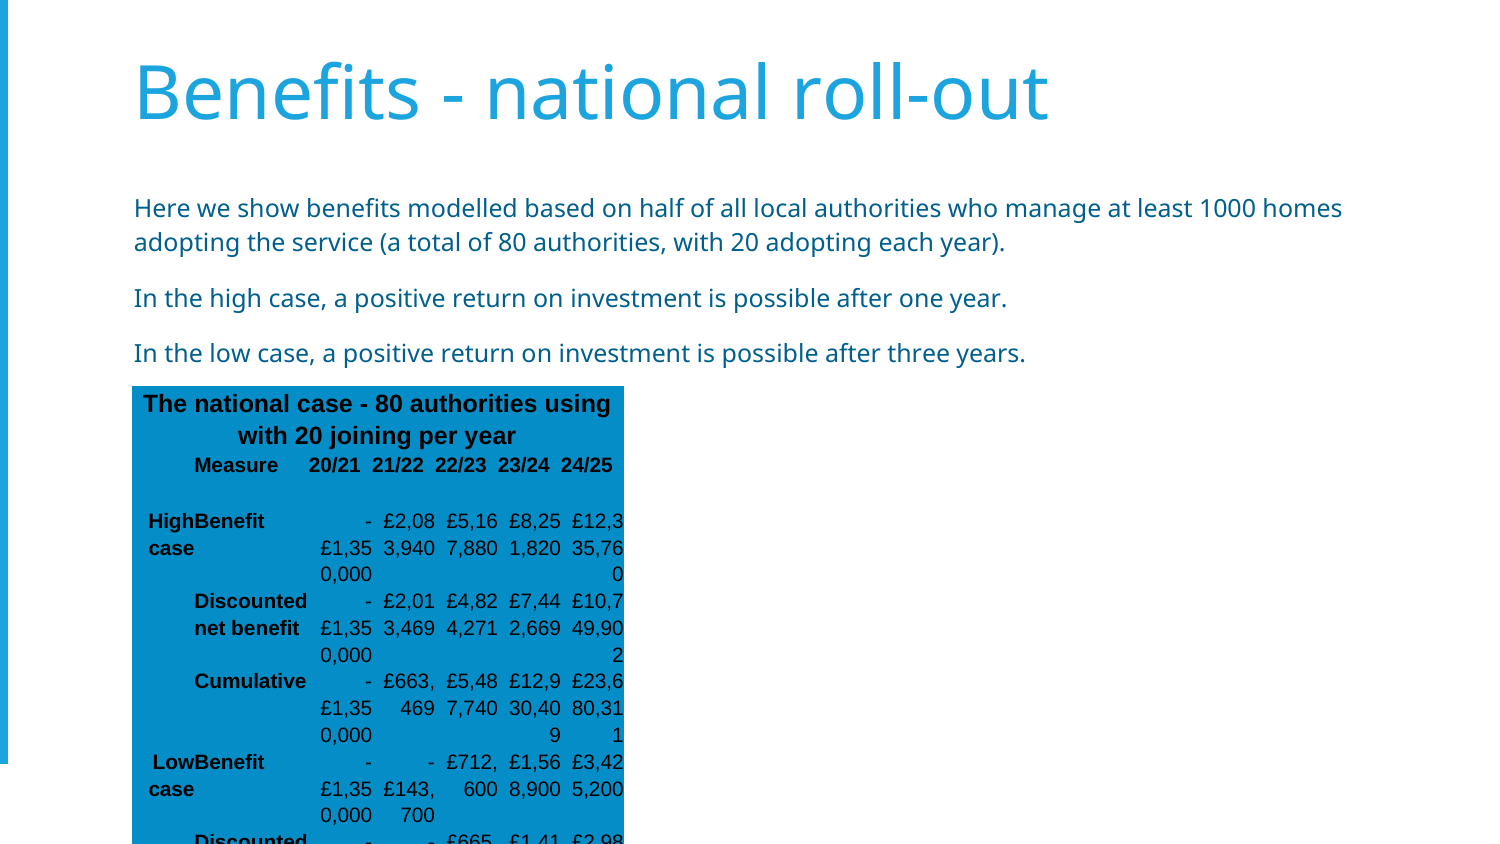

Benefits - national roll-out
Here we show benefits modelled based on half of all local authorities who manage at least 1000 homes adopting the service (a total of 80 authorities, with 20 adopting each year).
In the high case, a positive return on investment is possible after one year.
In the low case, a positive return on investment is possible after three years.
| The national case - 80 authorities using with 20 joining per year | | | | | | |
| --- | --- | --- | --- | --- | --- | --- |
| | Measure | 20/21 | 21/22 | 22/23 | 23/24 | 24/25 |
| High case | Benefit | -£1,350,000 | £2,083,940 | £5,167,880 | £8,251,820 | £12,335,760 |
| | Discounted net benefit | -£1,350,000 | £2,013,469 | £4,824,271 | £7,442,669 | £10,749,902 |
| | Cumulative | -£1,350,000 | £663,469 | £5,487,740 | £12,930,409 | £23,680,311 |
| Low case | Benefit | -£1,350,000 | -£143,700 | £712,600 | £1,568,900 | £3,425,200 |
| | Discounted net benefit | -£1,350,000 | -£138,841 | £665,220 | £1,415,058 | £2,984,864 |
| | Cumulative | -£1,350,000 | -£1,488,841 | -£823,621 | £591,437 | £3,576,301 |